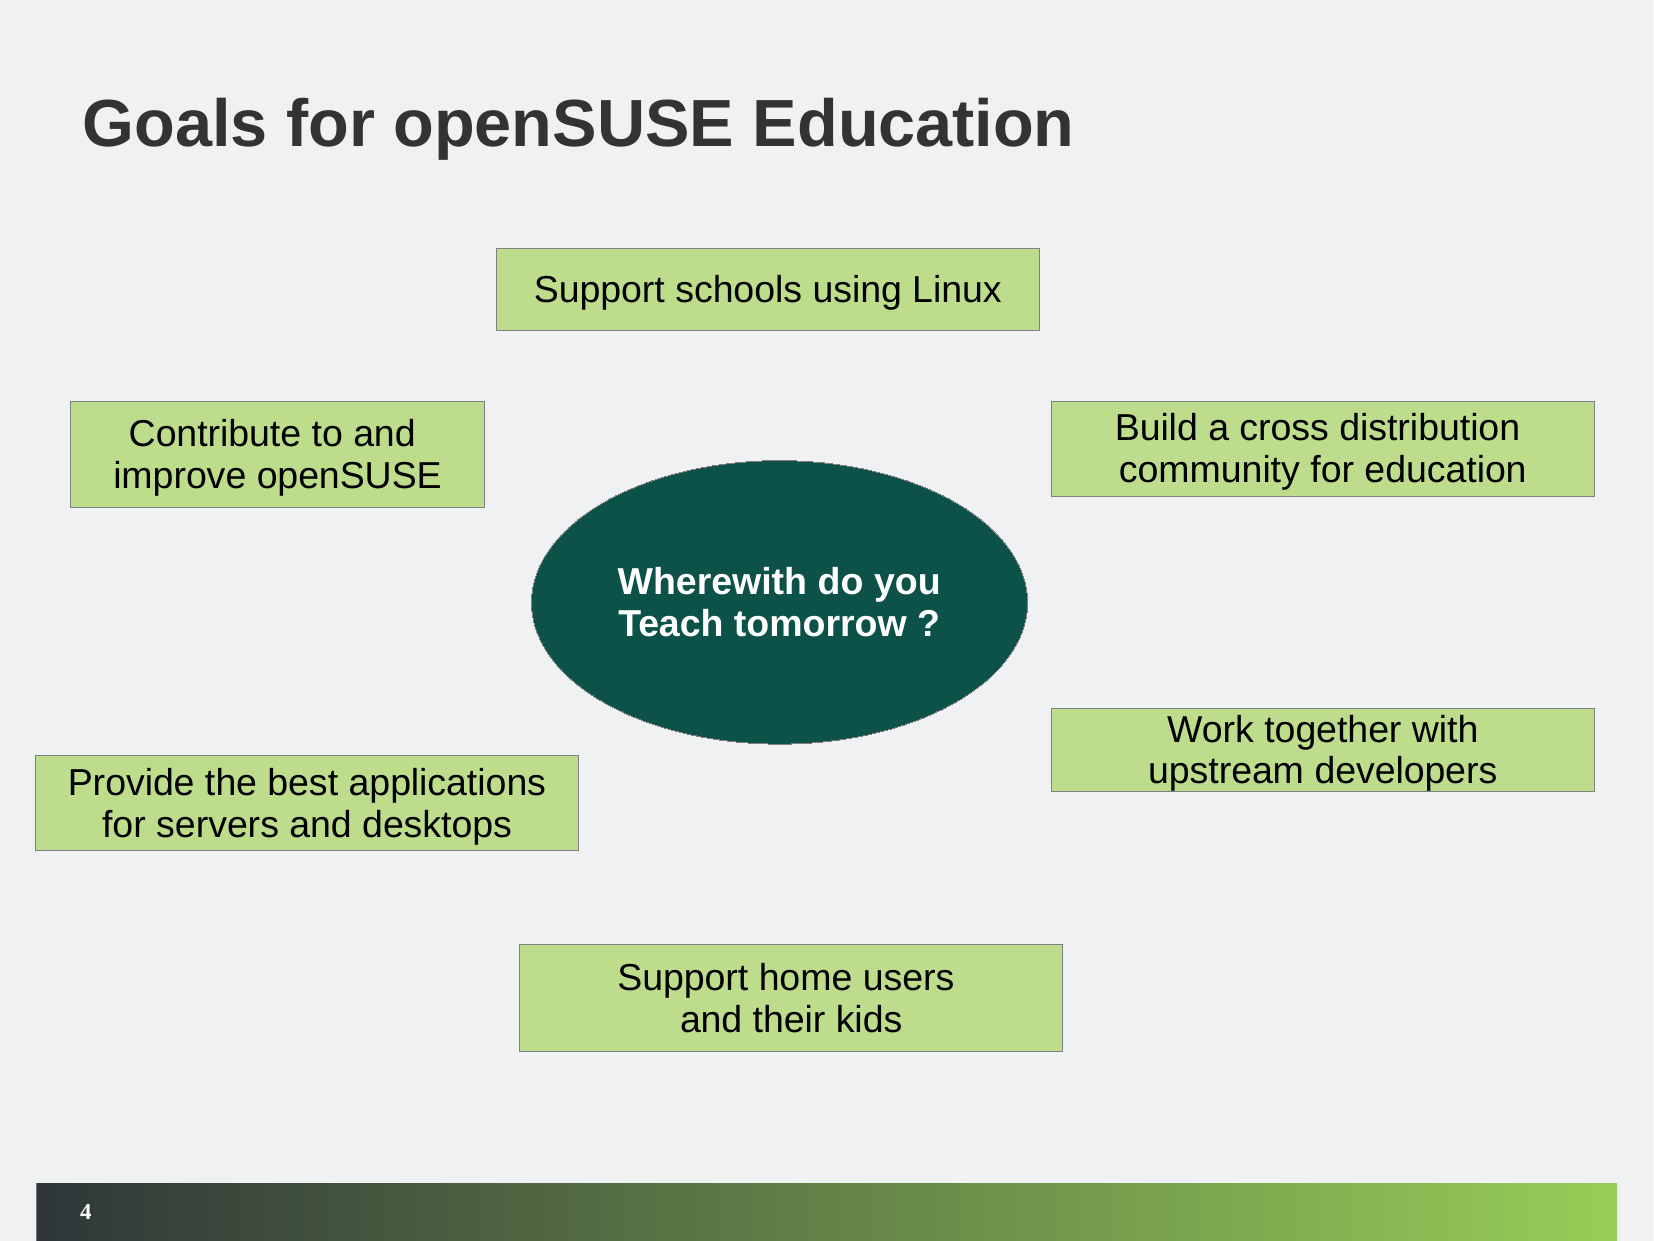

# Goals for openSUSE Education
Support schools using Linux
Contribute to and
improve openSUSE
Build a cross distribution
community for education
Wherewith do you
Teach tomorrow ?
Work together with
upstream developers
Provide the best applications
for servers and desktops
Support home users
and their kids
4